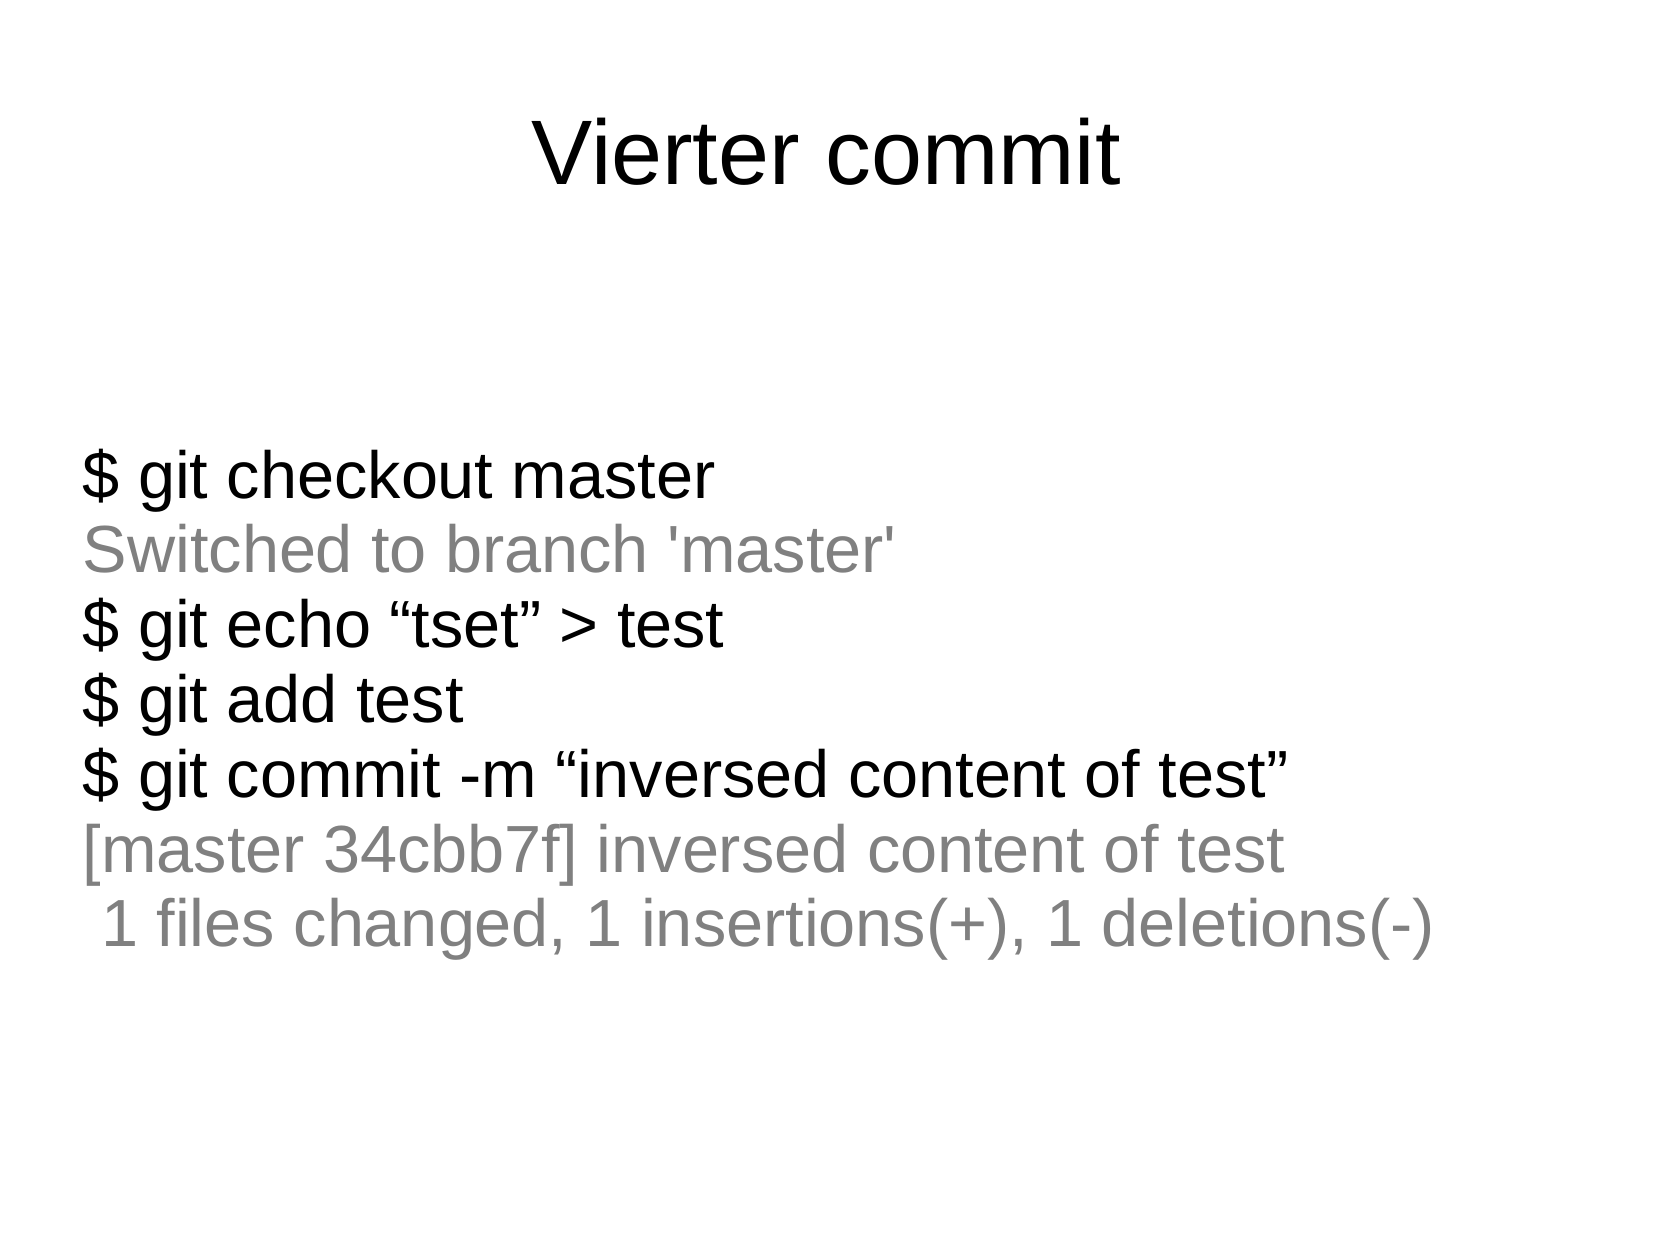

# Vierter commit
$ git checkout master
Switched to branch 'master'
$ git echo “tset” > test
$ git add test
$ git commit -m “inversed content of test”
[master 34cbb7f] inversed content of test
 1 files changed, 1 insertions(+), 1 deletions(-)